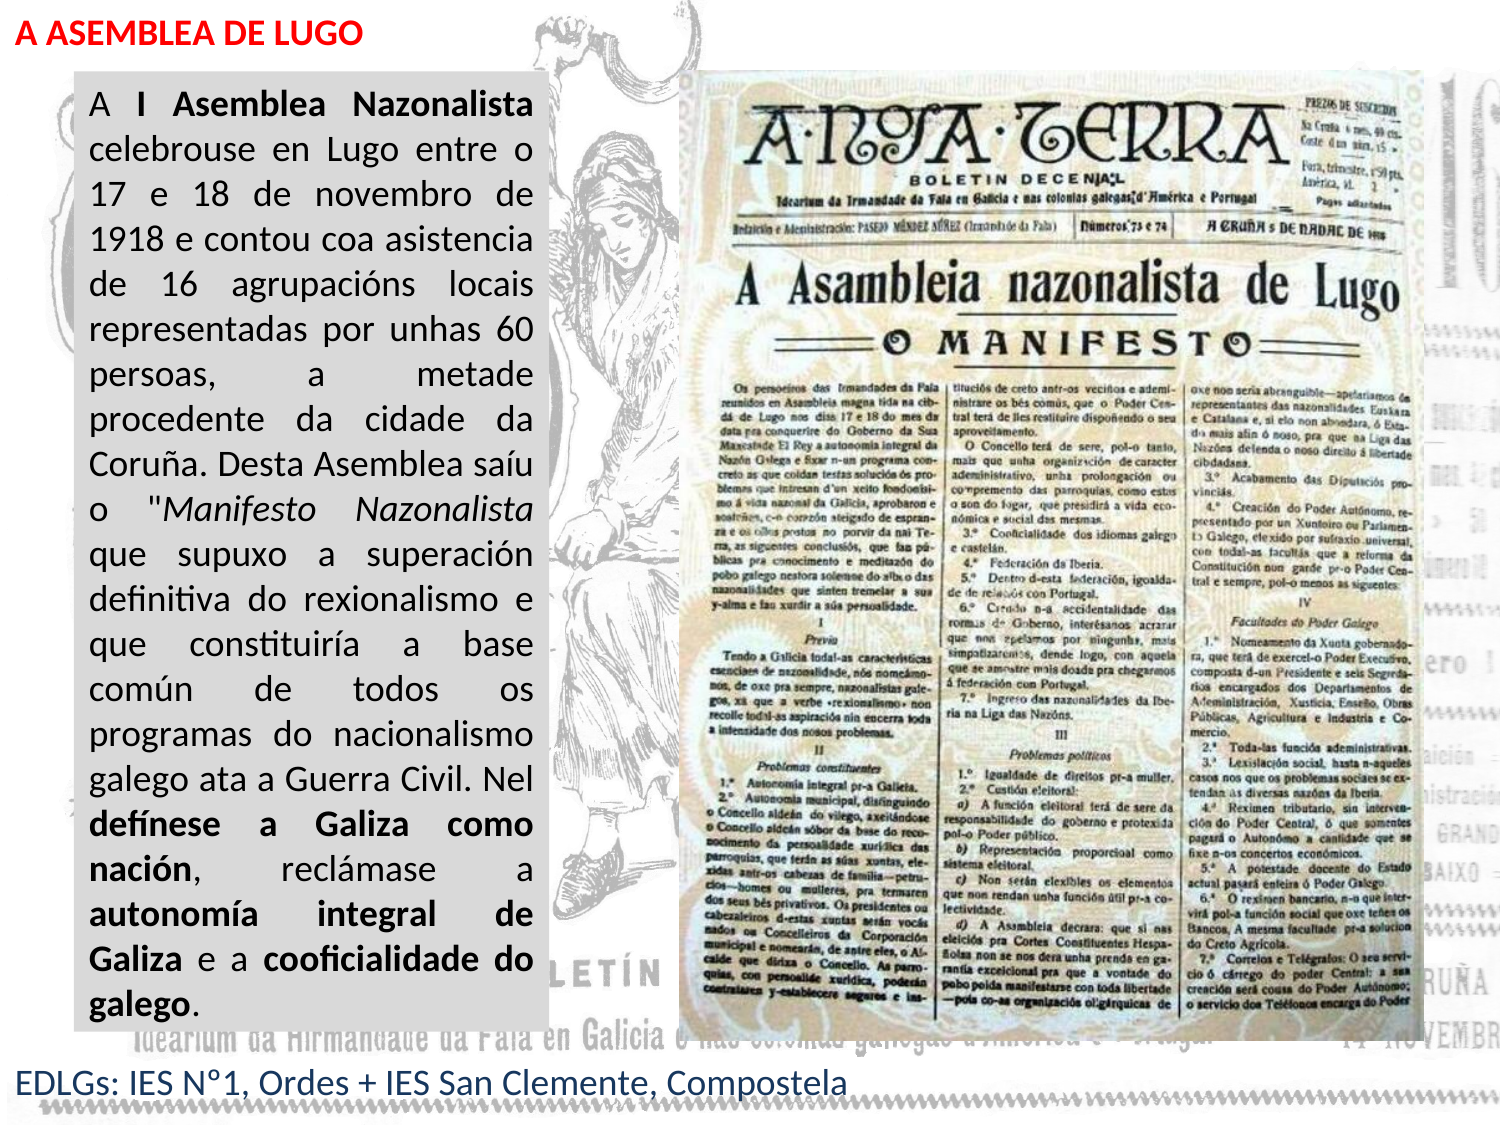

A ASEMBLEA DE LUGO
A I Asemblea Nazonalista celebrouse en Lugo entre o 17 e 18 de novembro de 1918 e contou coa asistencia de 16 agrupacións locais representadas por unhas 60 persoas, a metade procedente da cidade da Coruña. Desta Asemblea saíu o "Manifesto Nazonalista que supuxo a superación definitiva do rexionalismo e que constituiría a base común de todos os programas do nacionalismo galego ata a Guerra Civil. Nel defínese a Galiza como nación, reclámase a autonomía integral de Galiza e a cooficialidade do galego.
EDLGs: IES Nº1, Ordes + IES San Clemente, Compostela